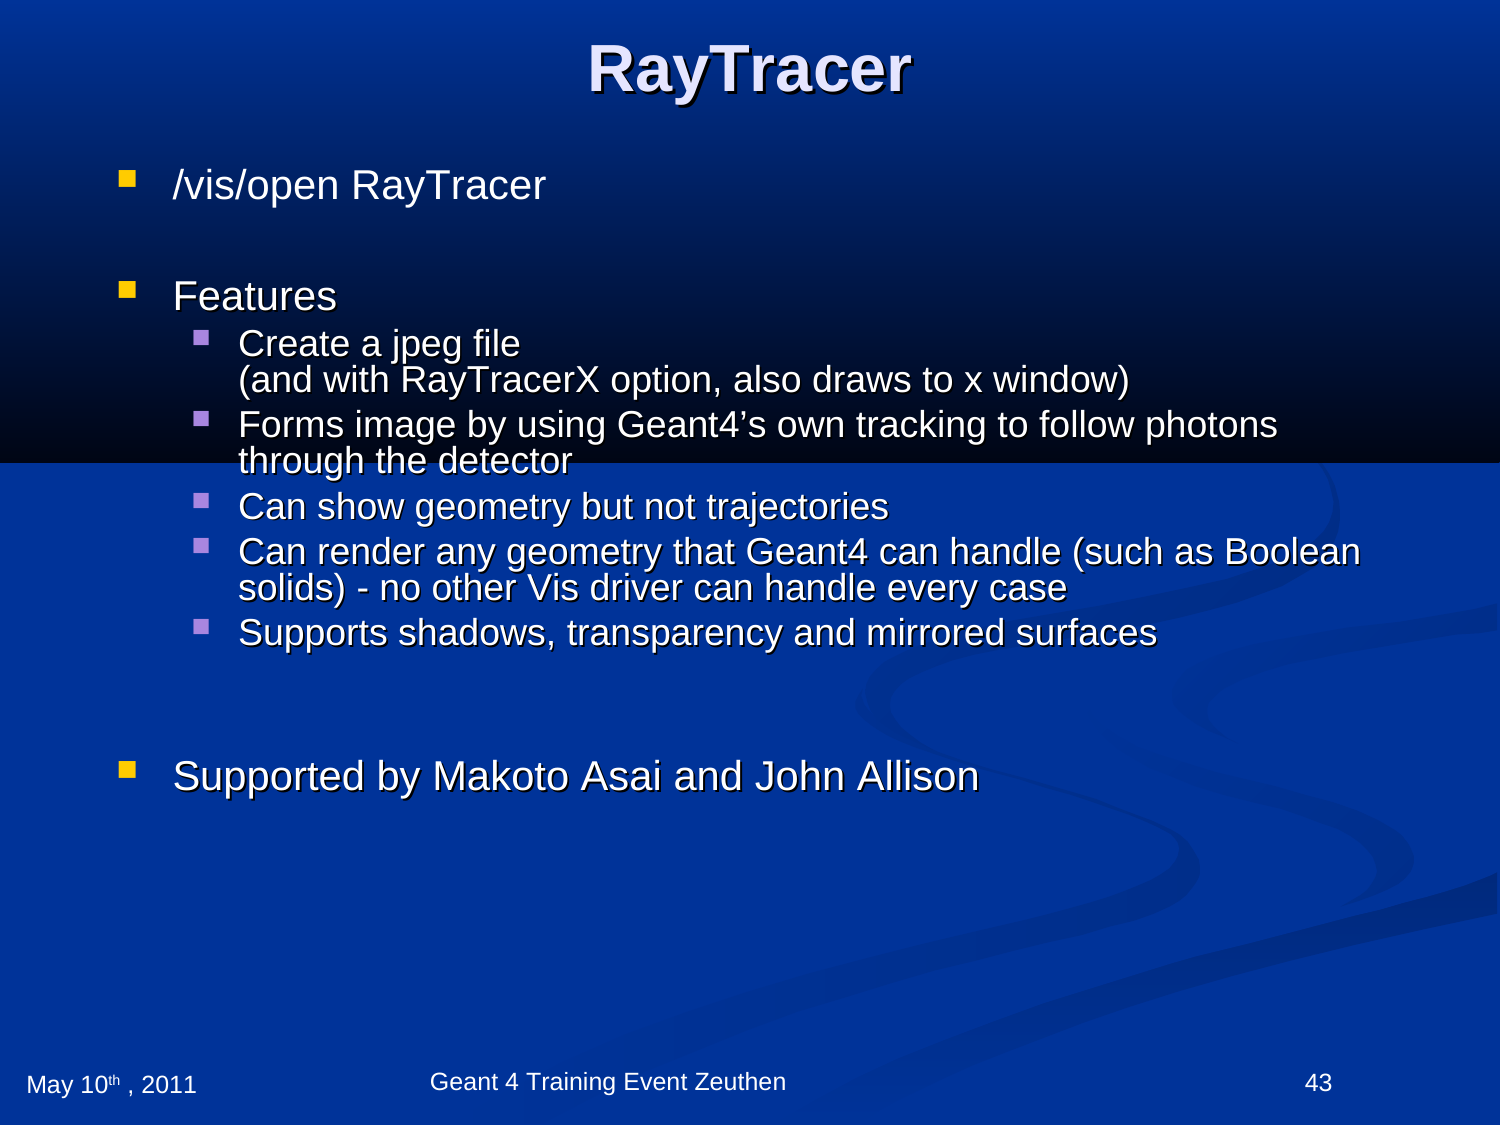

# RayTracer
/vis/open RayTracer
Features
Create a jpeg file
(and with RayTracerX option, also draws to x window)
Forms image by using Geant4’s own tracking to follow photons through the detector
Can show geometry but not trajectories
Can render any geometry that Geant4 can handle (such as Boolean solids) - no other Vis driver can handle every case
Supports shadows, transparency and mirrored surfaces
Supported by Makoto Asai and John Allison
Introduction to Geant4 Visualization J. Perl
10 January 2011
43